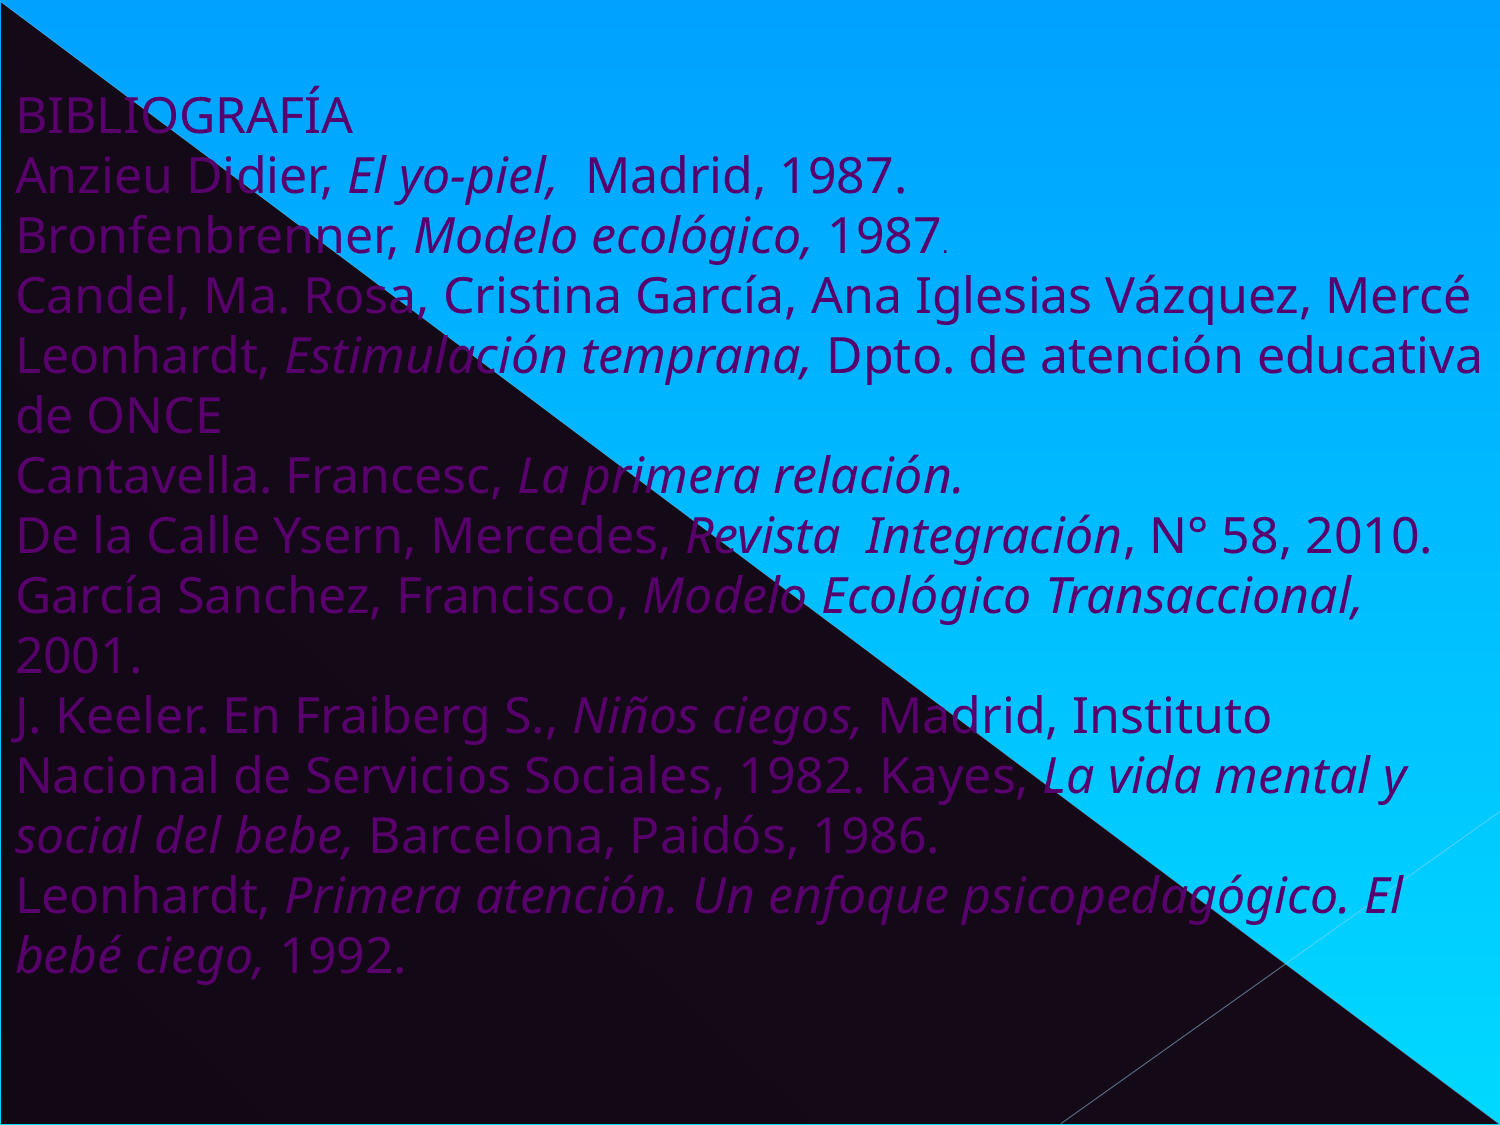

BIBLIOGRAFÍA
Anzieu Didier, El yo-piel, Madrid, 1987.
Bronfenbrenner, Modelo ecológico, 1987.
Candel, Ma. Rosa, Cristina García, Ana Iglesias Vázquez, Mercé Leonhardt, Estimulación temprana, Dpto. de atención educativa de ONCE
Cantavella. Francesc, La primera relación.
De la Calle Ysern, Mercedes, Revista Integración, N° 58, 2010.
García Sanchez, Francisco, Modelo Ecológico Transaccional, 2001.
J. Keeler. En Fraiberg S., Niños ciegos, Madrid, Instituto Nacional de Servicios Sociales, 1982. Kayes, La vida mental y social del bebe, Barcelona, Paidós, 1986.
Leonhardt, Primera atención. Un enfoque psicopedagógico. El bebé ciego, 1992.